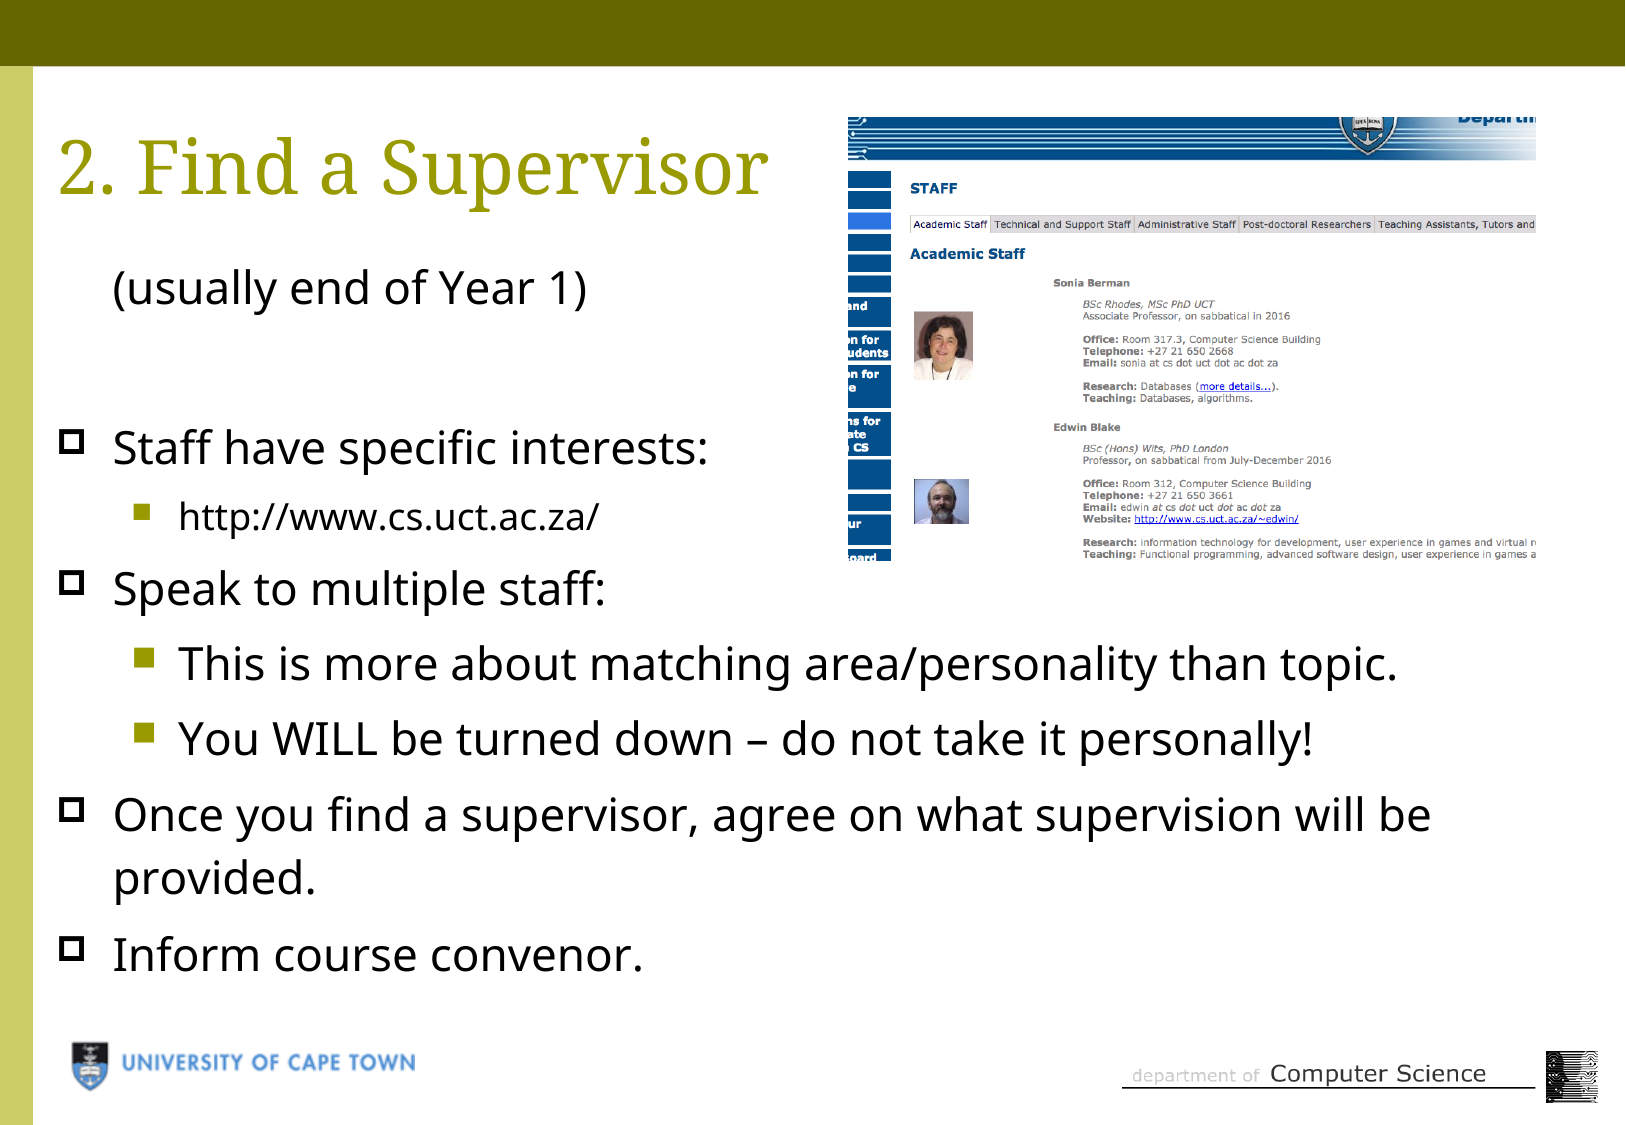

# 2. Find a Supervisor
(usually end of Year 1)
Staff have specific interests:
http://www.cs.uct.ac.za/
Speak to multiple staff:
This is more about matching area/personality than topic.
You WILL be turned down – do not take it personally!
Once you find a supervisor, agree on what supervision will be provided.
Inform course convenor.